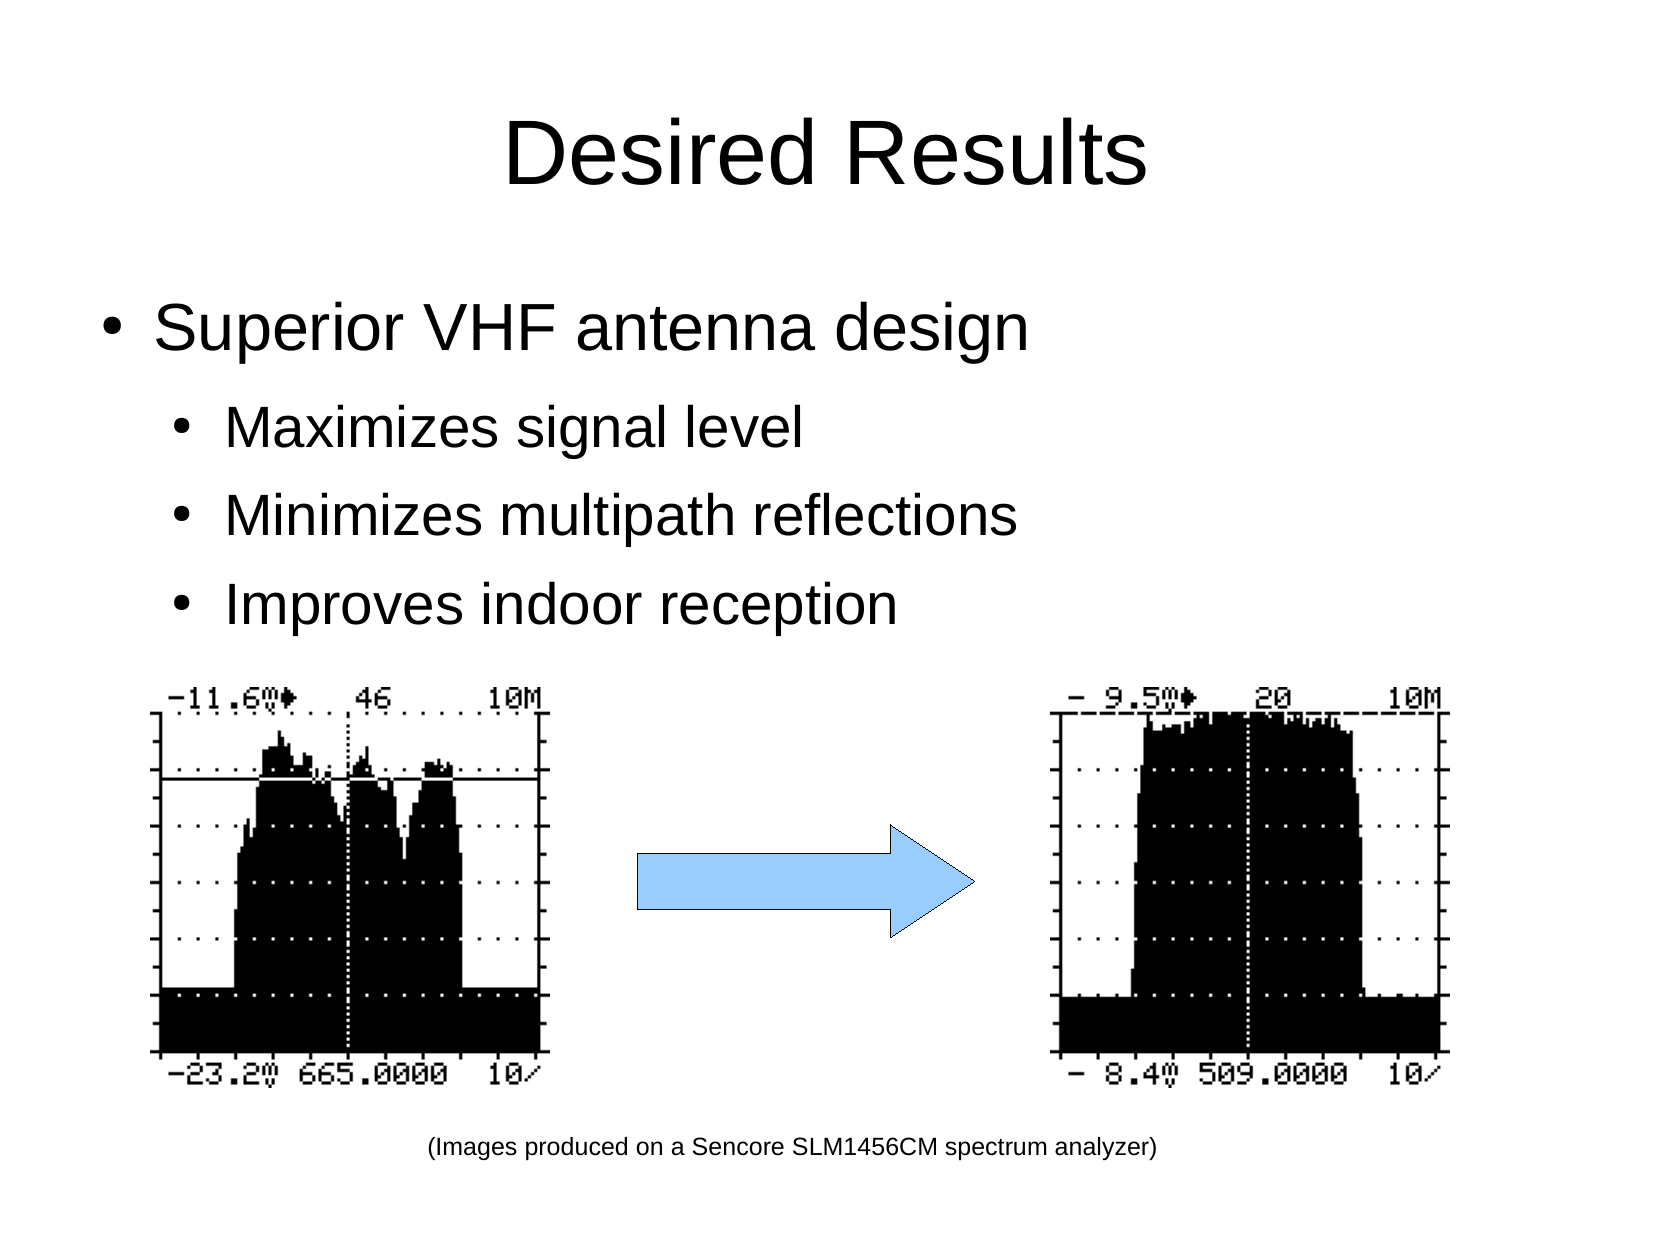

# Desired Results
Superior VHF antenna design
Maximizes signal level
Minimizes multipath reflections
Improves indoor reception
(Images produced on a Sencore SLM1456CM spectrum analyzer)